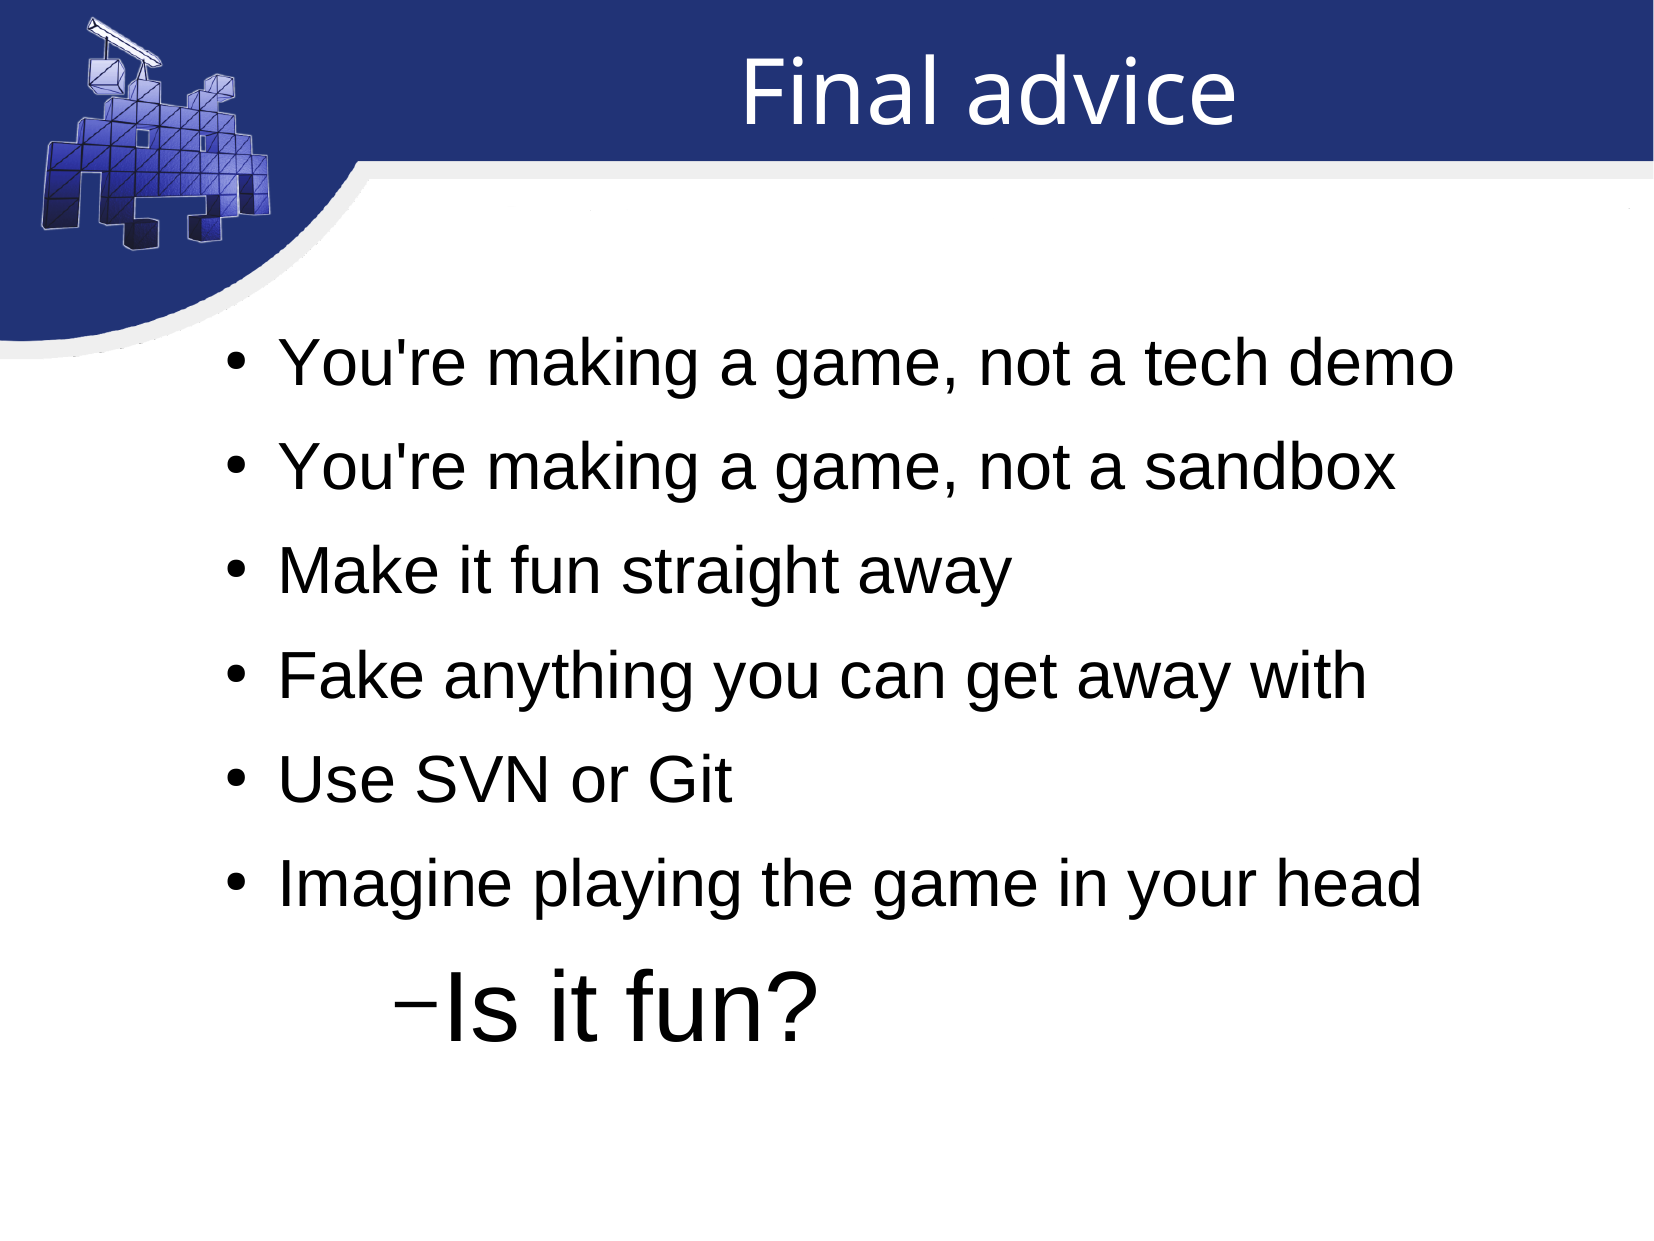

# Final advice
You're making a game, not a tech demo
You're making a game, not a sandbox
Make it fun straight away
Fake anything you can get away with
Use SVN or Git
Imagine playing the game in your head
Is it fun?